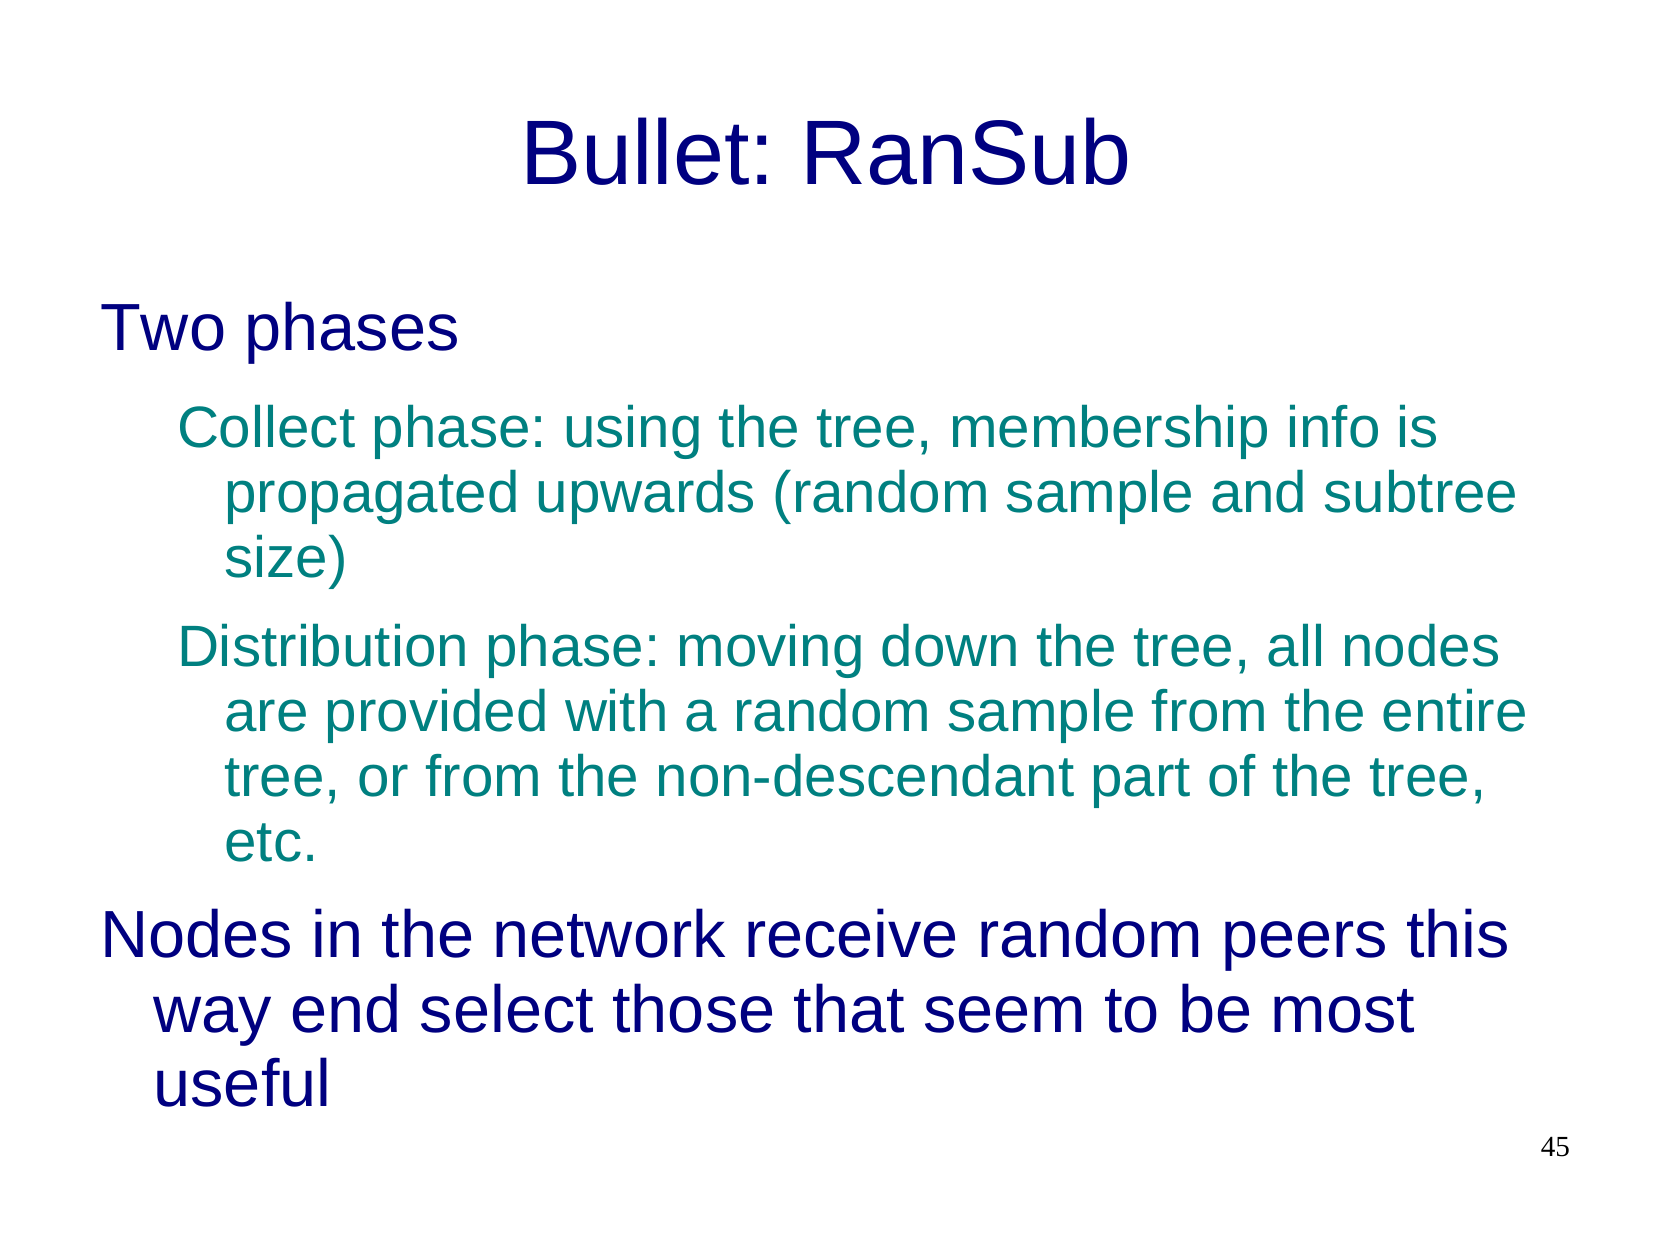

# Bullet: RanSub
Two phases
Collect phase: using the tree, membership info is propagated upwards (random sample and subtree size)
Distribution phase: moving down the tree, all nodes are provided with a random sample from the entire tree, or from the non-descendant part of the tree, etc.
Nodes in the network receive random peers this way end select those that seem to be most useful
45